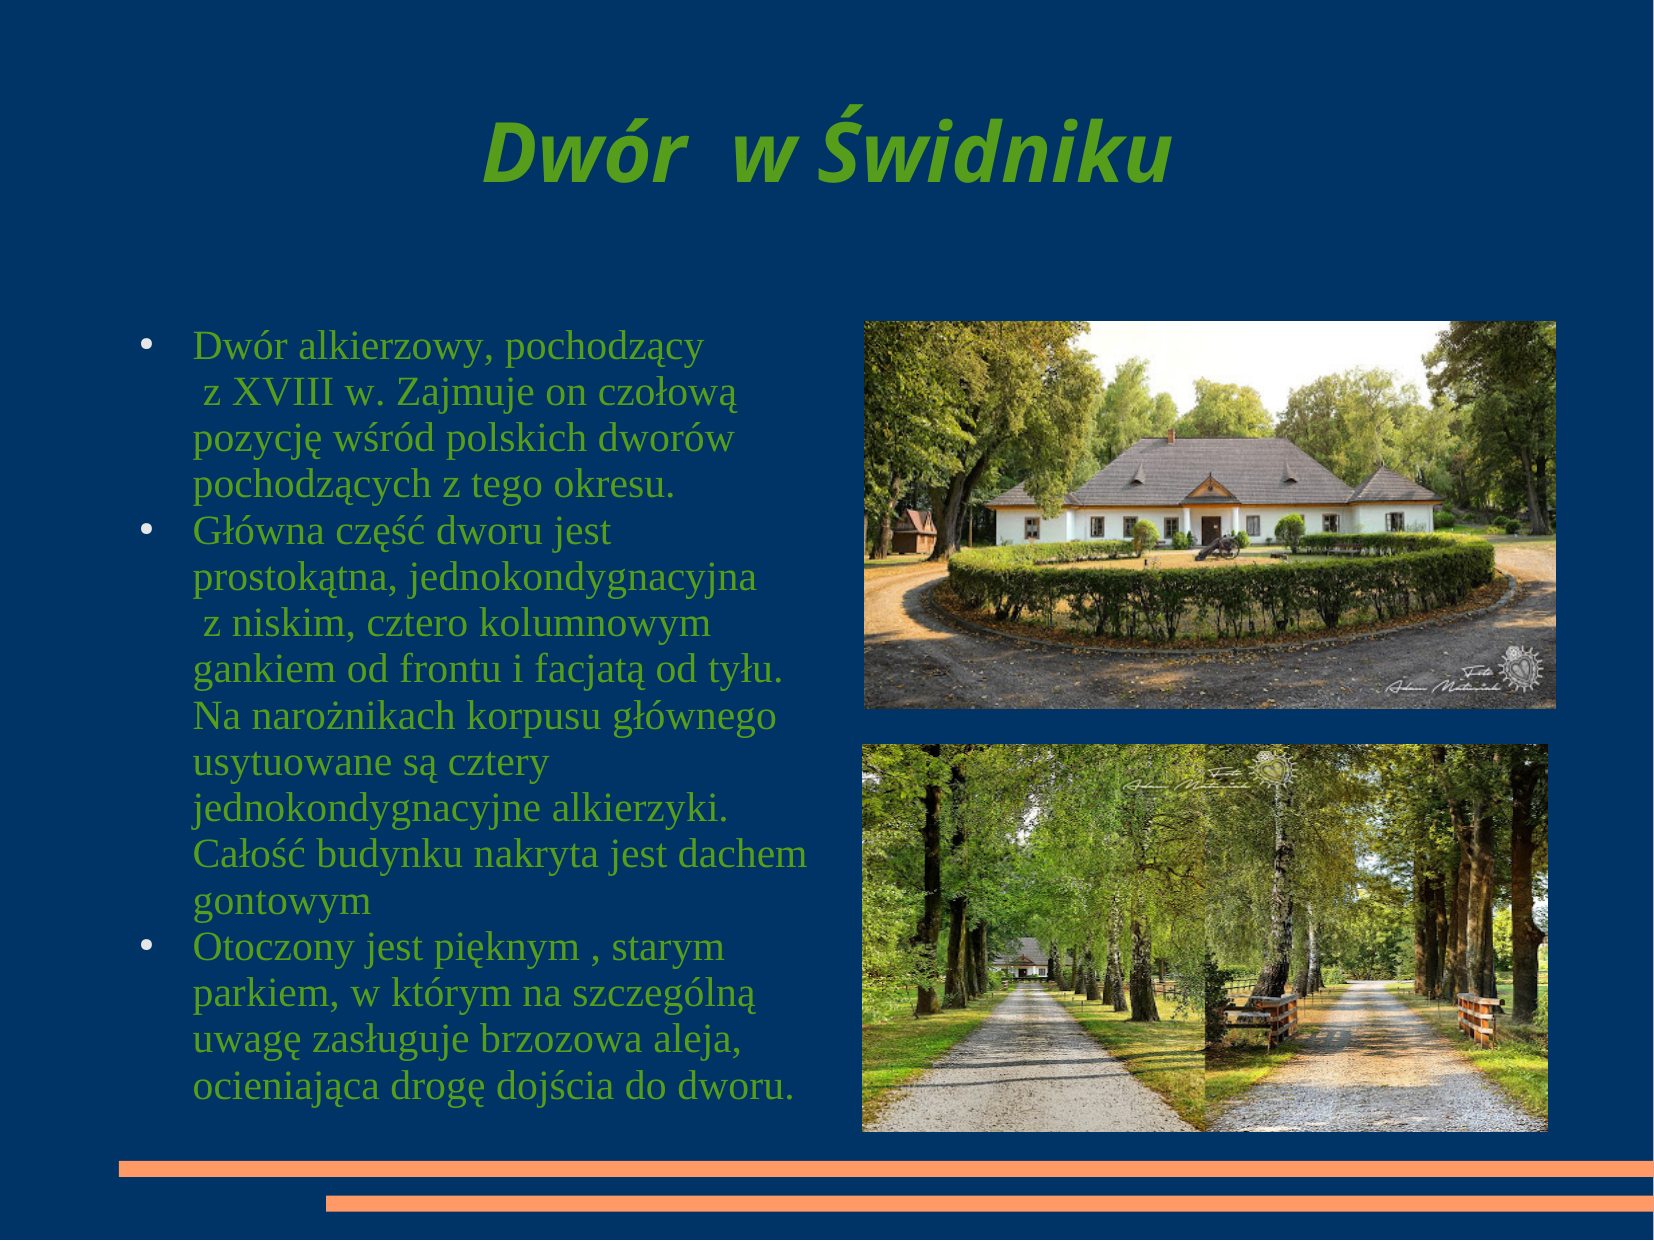

# Dwór w Świdniku
Dwór alkierzowy, pochodzący
 z XVIII w. Zajmuje on czołową pozycję wśród polskich dworów pochodzących z tego okresu.
Główna część dworu jest prostokątna, jednokondygnacyjna
 z niskim, cztero kolumnowym gankiem od frontu i facjatą od tyłu. Na narożnikach korpusu głównego usytuowane są cztery jednokondygnacyjne alkierzyki. Całość budynku nakryta jest dachem gontowym
Otoczony jest pięknym , starym parkiem, w którym na szczególną uwagę zasługuje brzozowa aleja, ocieniająca drogę dojścia do dworu.